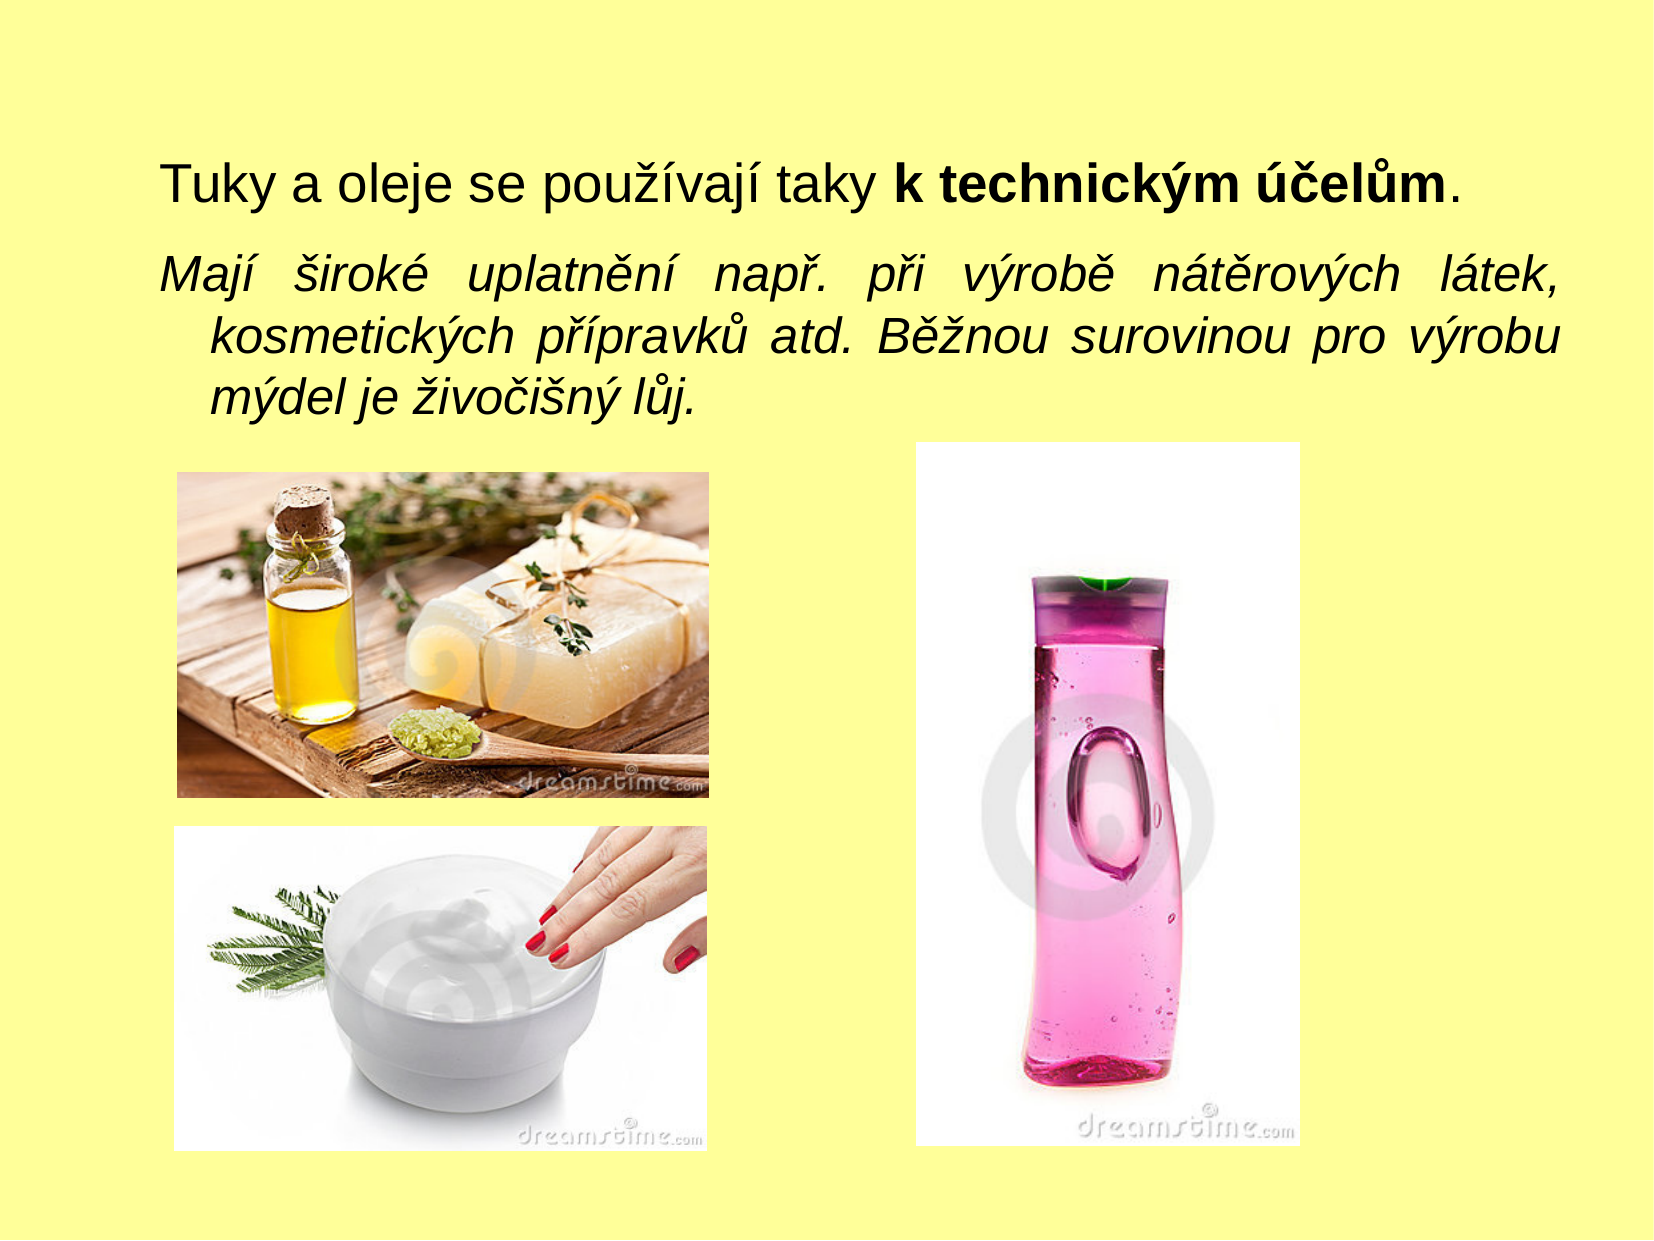

# Tuky a oleje se používají taky k technickým účelům.
Mají široké uplatnění např. při výrobě nátěrových látek, kosmetických přípravků atd. Běžnou surovinou pro výrobu mýdel je živočišný lůj.